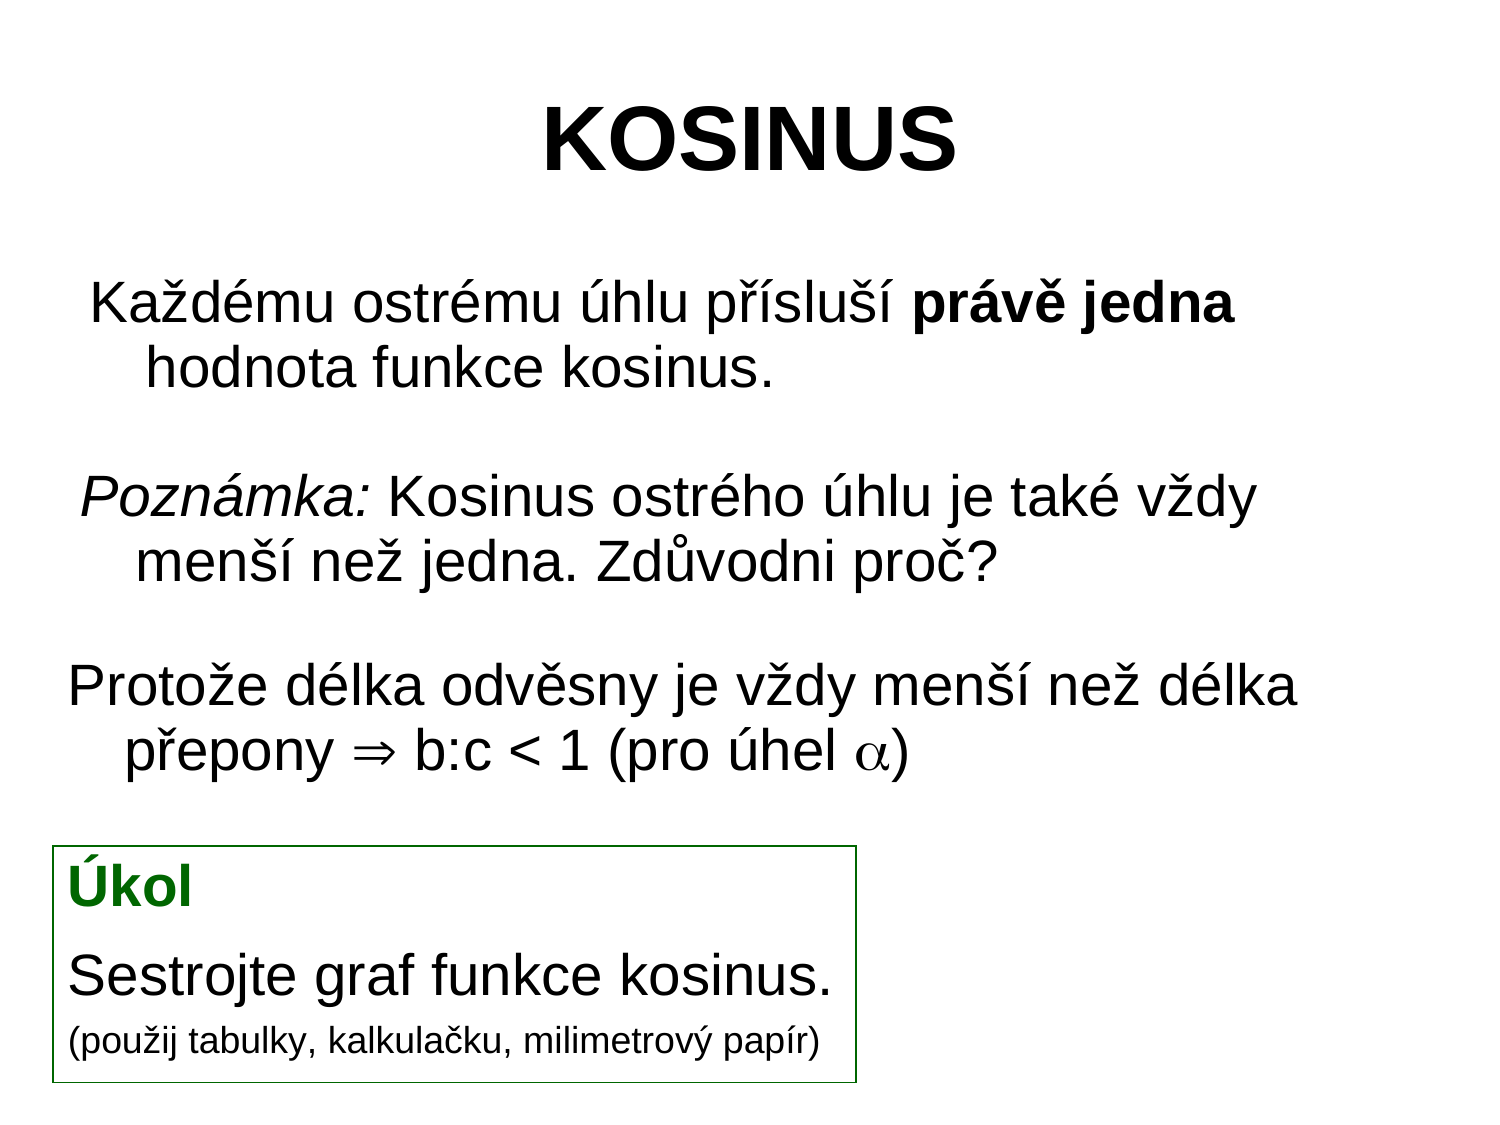

# KOSINUS
Každému ostrému úhlu přísluší právě jedna hodnota funkce kosinus.
Poznámka: Kosinus ostrého úhlu je také vždy menší než jedna. Zdůvodni proč?
Protože délka odvěsny je vždy menší než délka přepony  b:c < 1 (pro úhel )
Úkol
Sestrojte graf funkce kosinus.
(použij tabulky, kalkulačku, milimetrový papír)